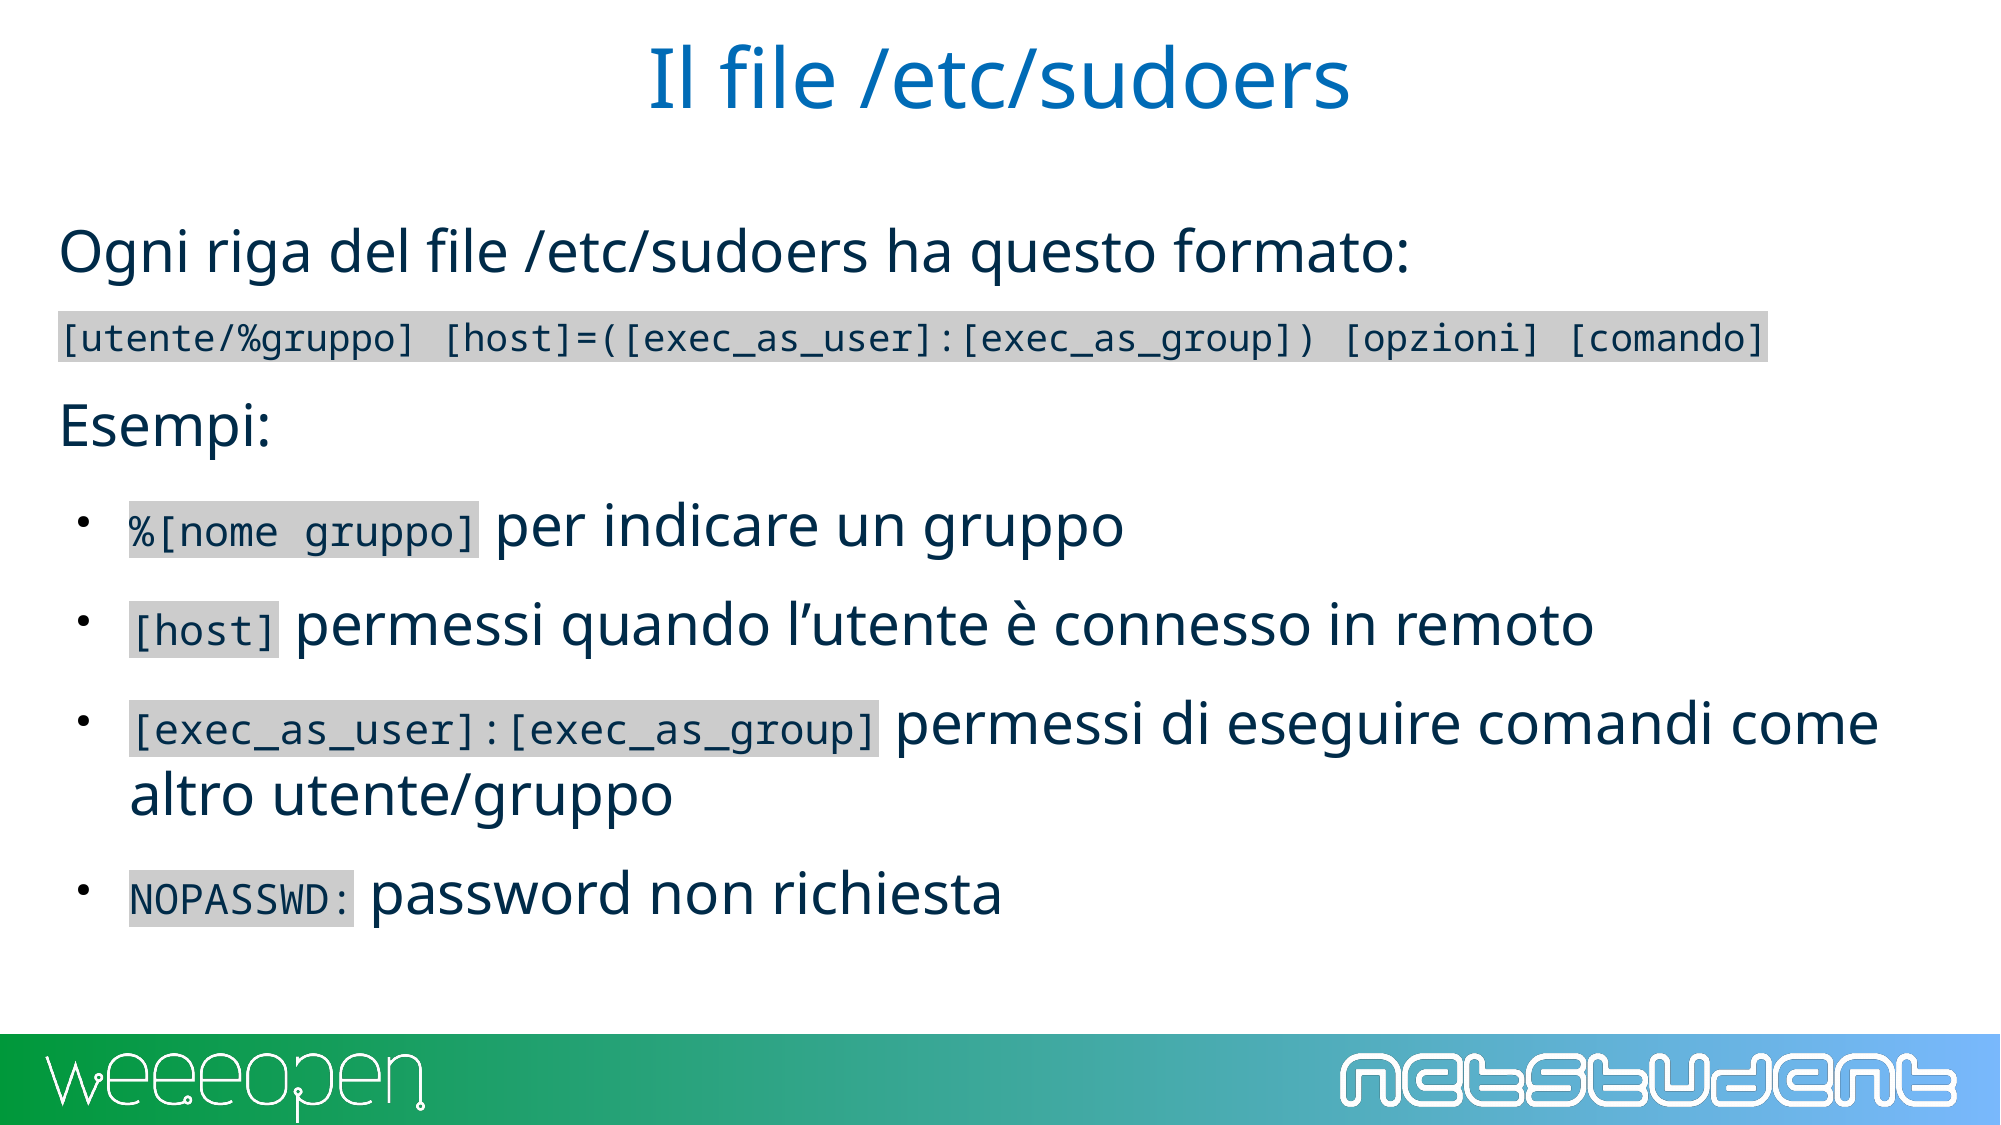

# Il file /etc/sudoers
Ogni riga del file /etc/sudoers ha questo formato:
[utente/%gruppo] [host]=([exec_as_user]:[exec_as_group]) [opzioni] [comando]
Esempi:
%[nome gruppo] per indicare un gruppo
[host] permessi quando l’utente è connesso in remoto
[exec_as_user]:[exec_as_group] permessi di eseguire comandi come altro utente/gruppo
NOPASSWD: password non richiesta